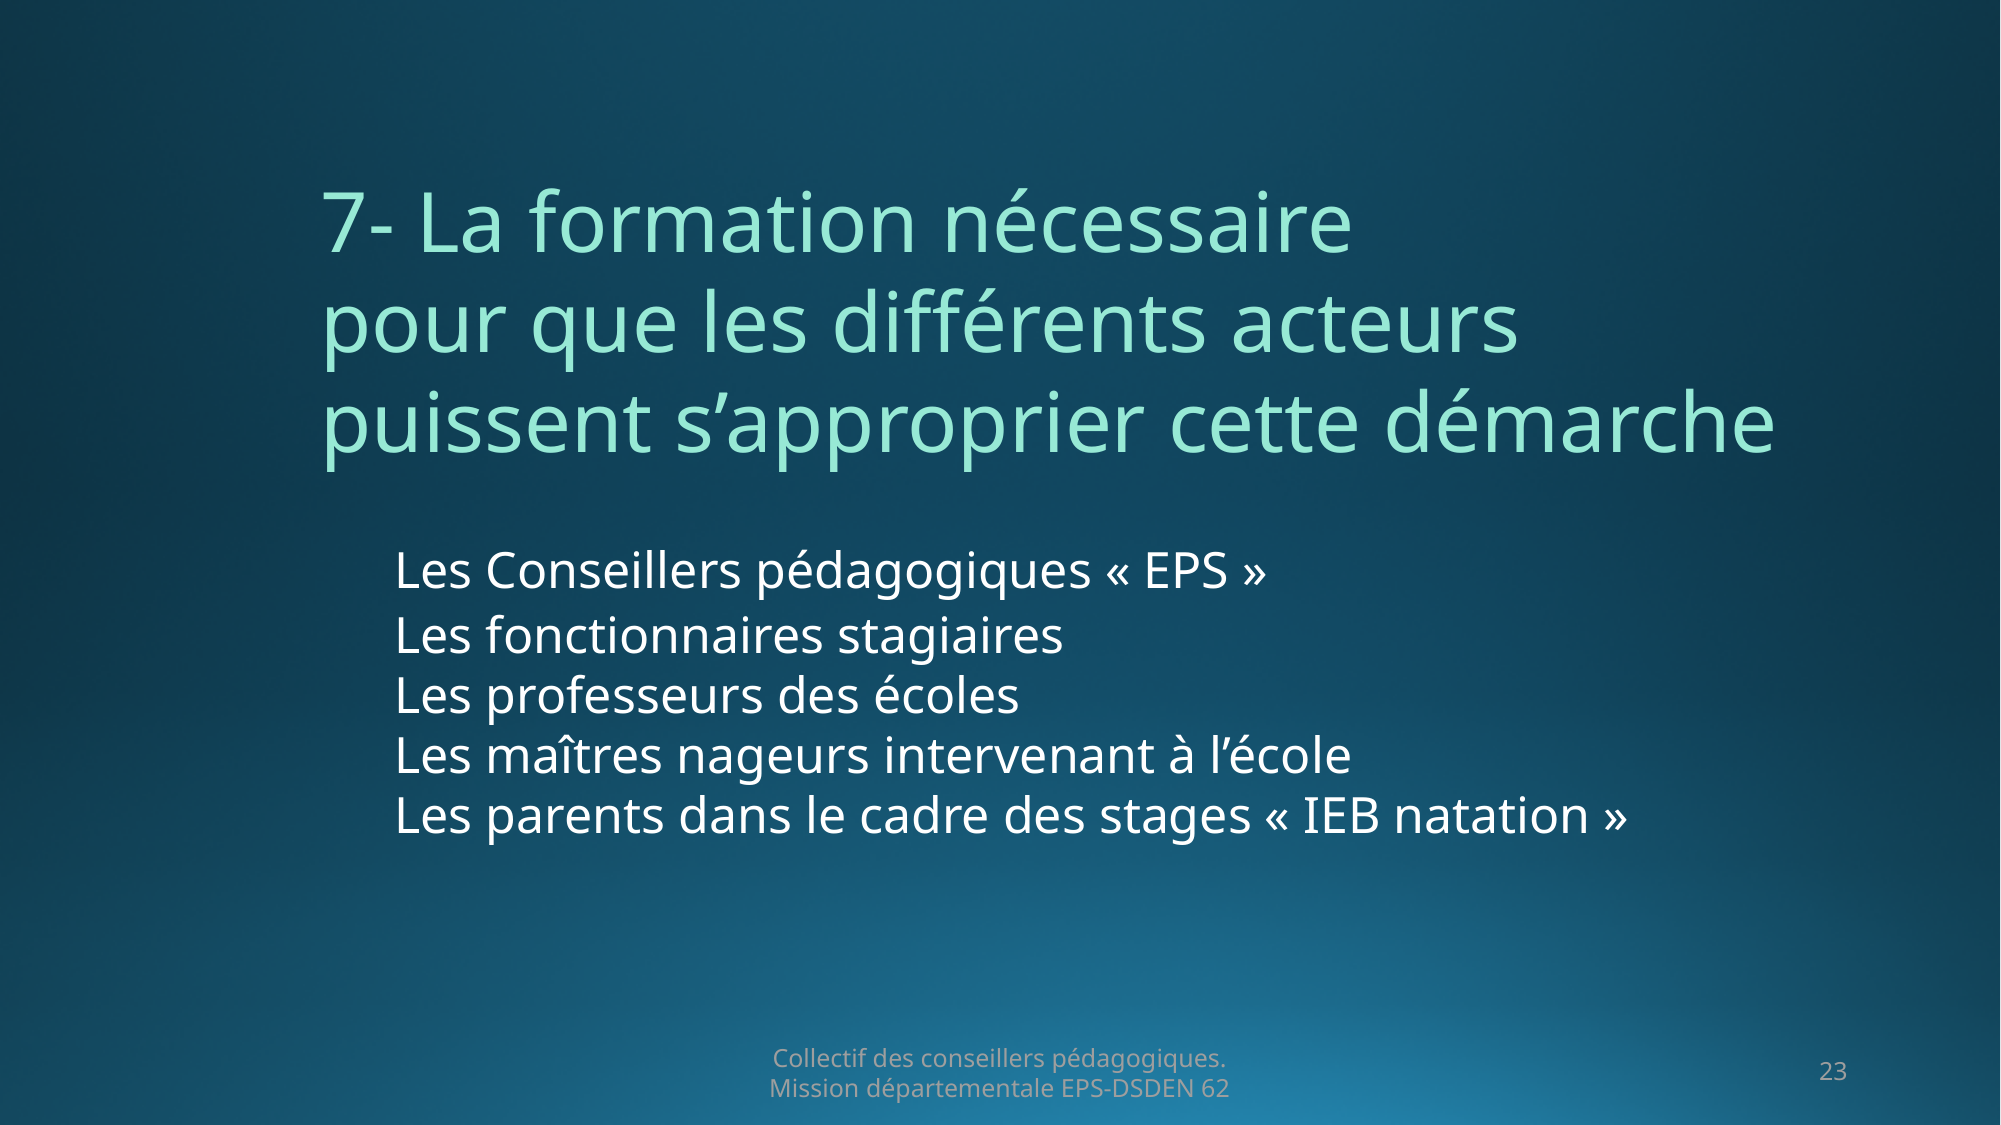

7- La formation nécessaire
pour que les différents acteurs
puissent s’approprier cette démarche
	Les Conseillers pédagogiques « EPS »
	Les fonctionnaires stagiaires
	Les professeurs des écoles
	Les maîtres nageurs intervenant à l’école
	Les parents dans le cadre des stages « IEB natation »
Collectif des conseillers pédagogiques.
Mission départementale EPS-DSDEN 62